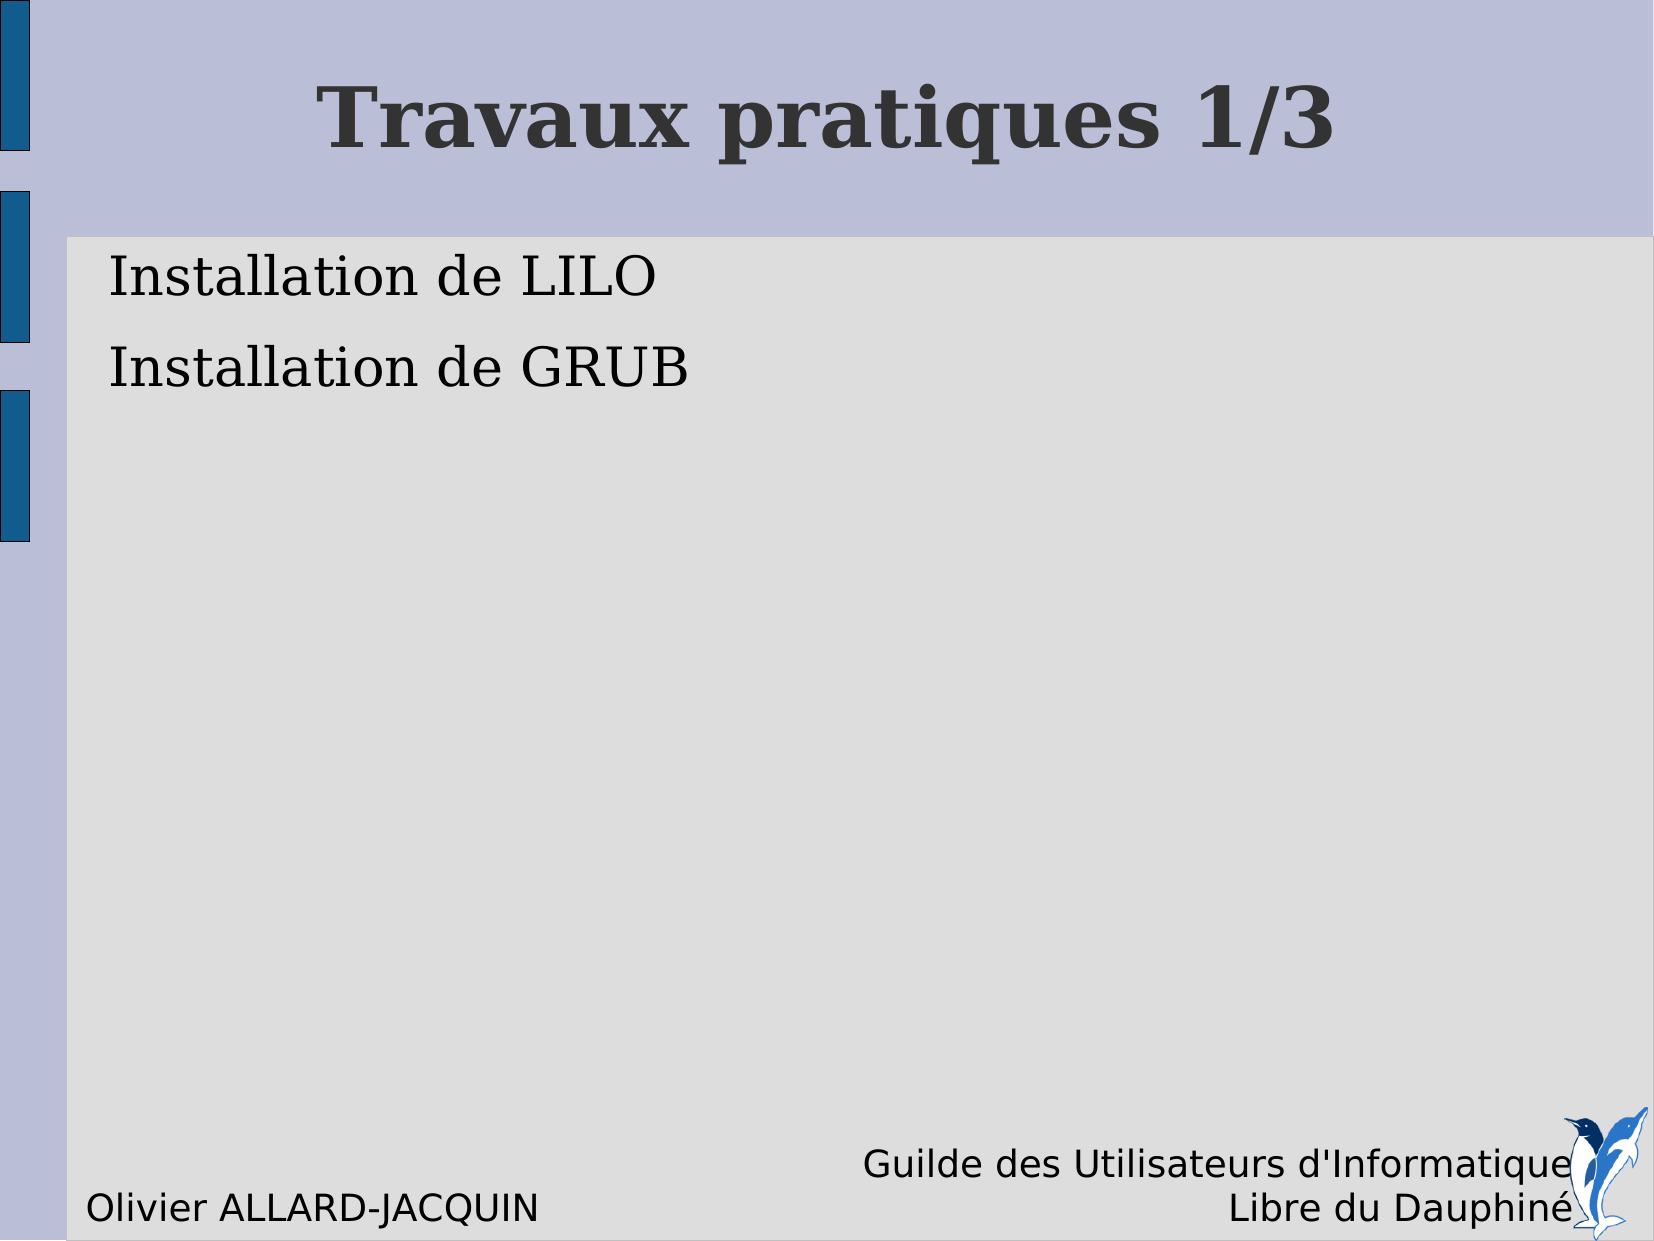

# Travaux pratiques 1/3
Installation de LILO
Installation de GRUB